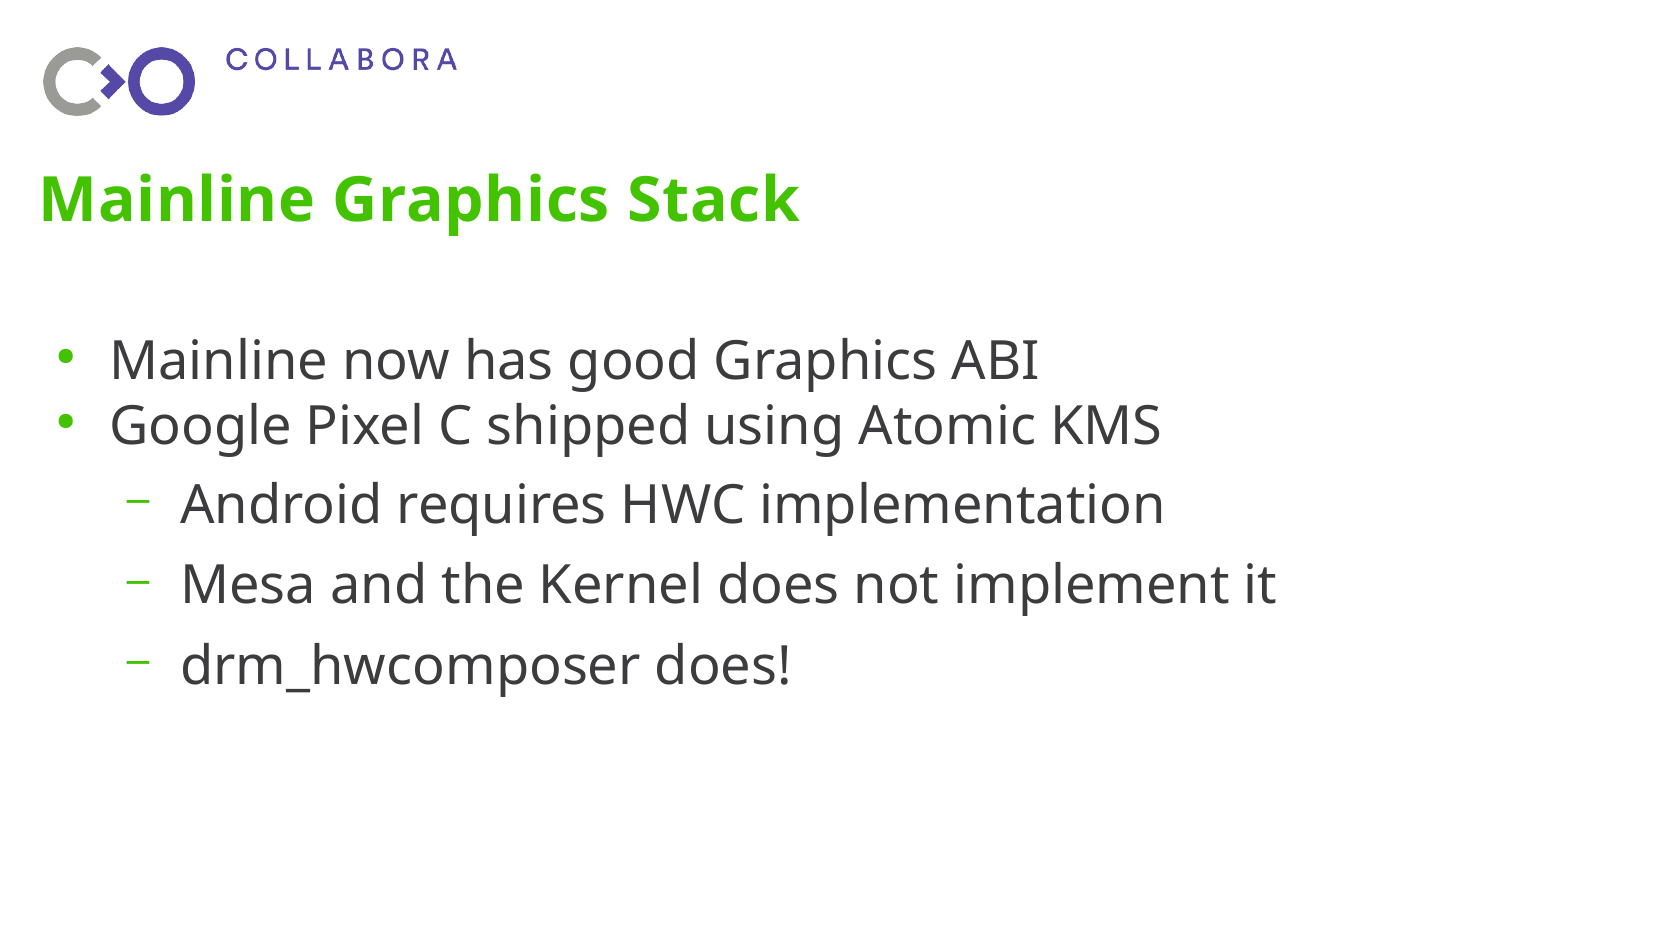

# Mainline Graphics Stack
Mainline now has good Graphics ABI
Google Pixel C shipped using Atomic KMS
Android requires HWC implementation
Mesa and the Kernel does not implement it
drm_hwcomposer does!